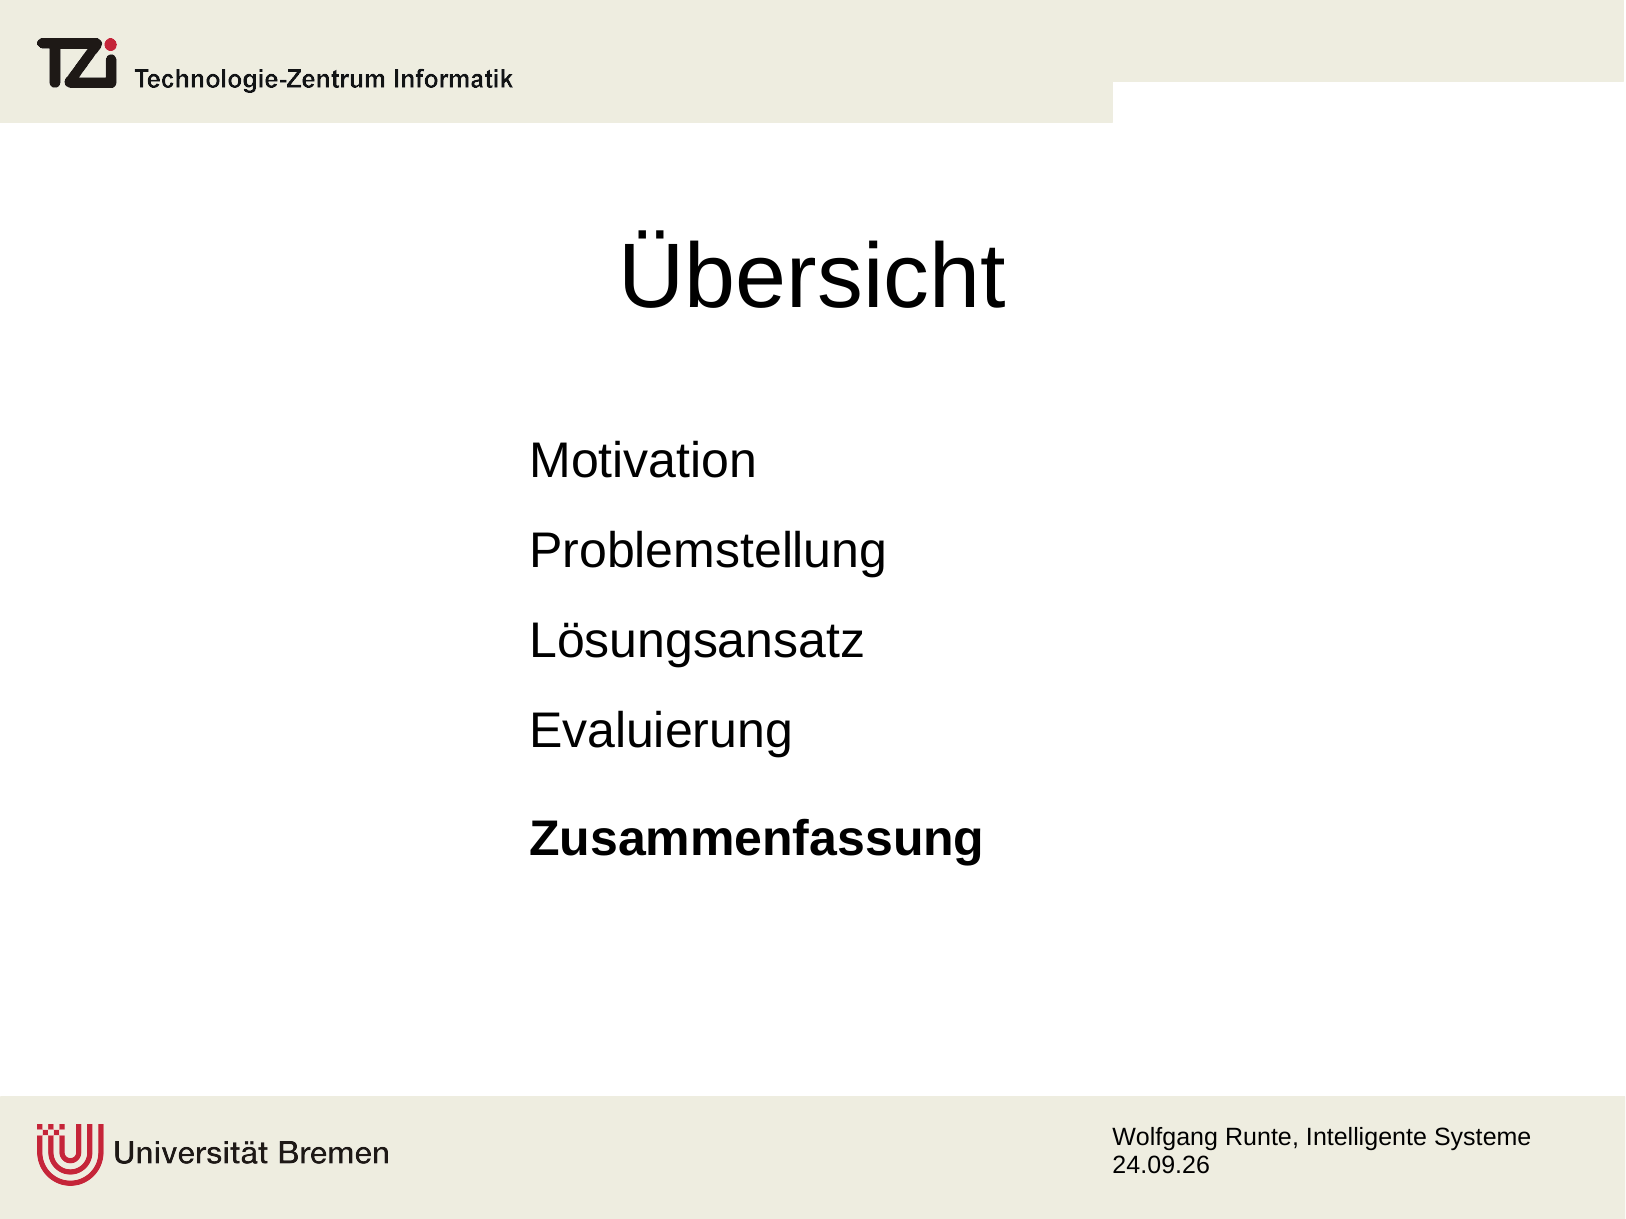

# Übersicht
Motivation
Problemstellung
Lösungsansatz
Evaluierung
Zusammenfassung